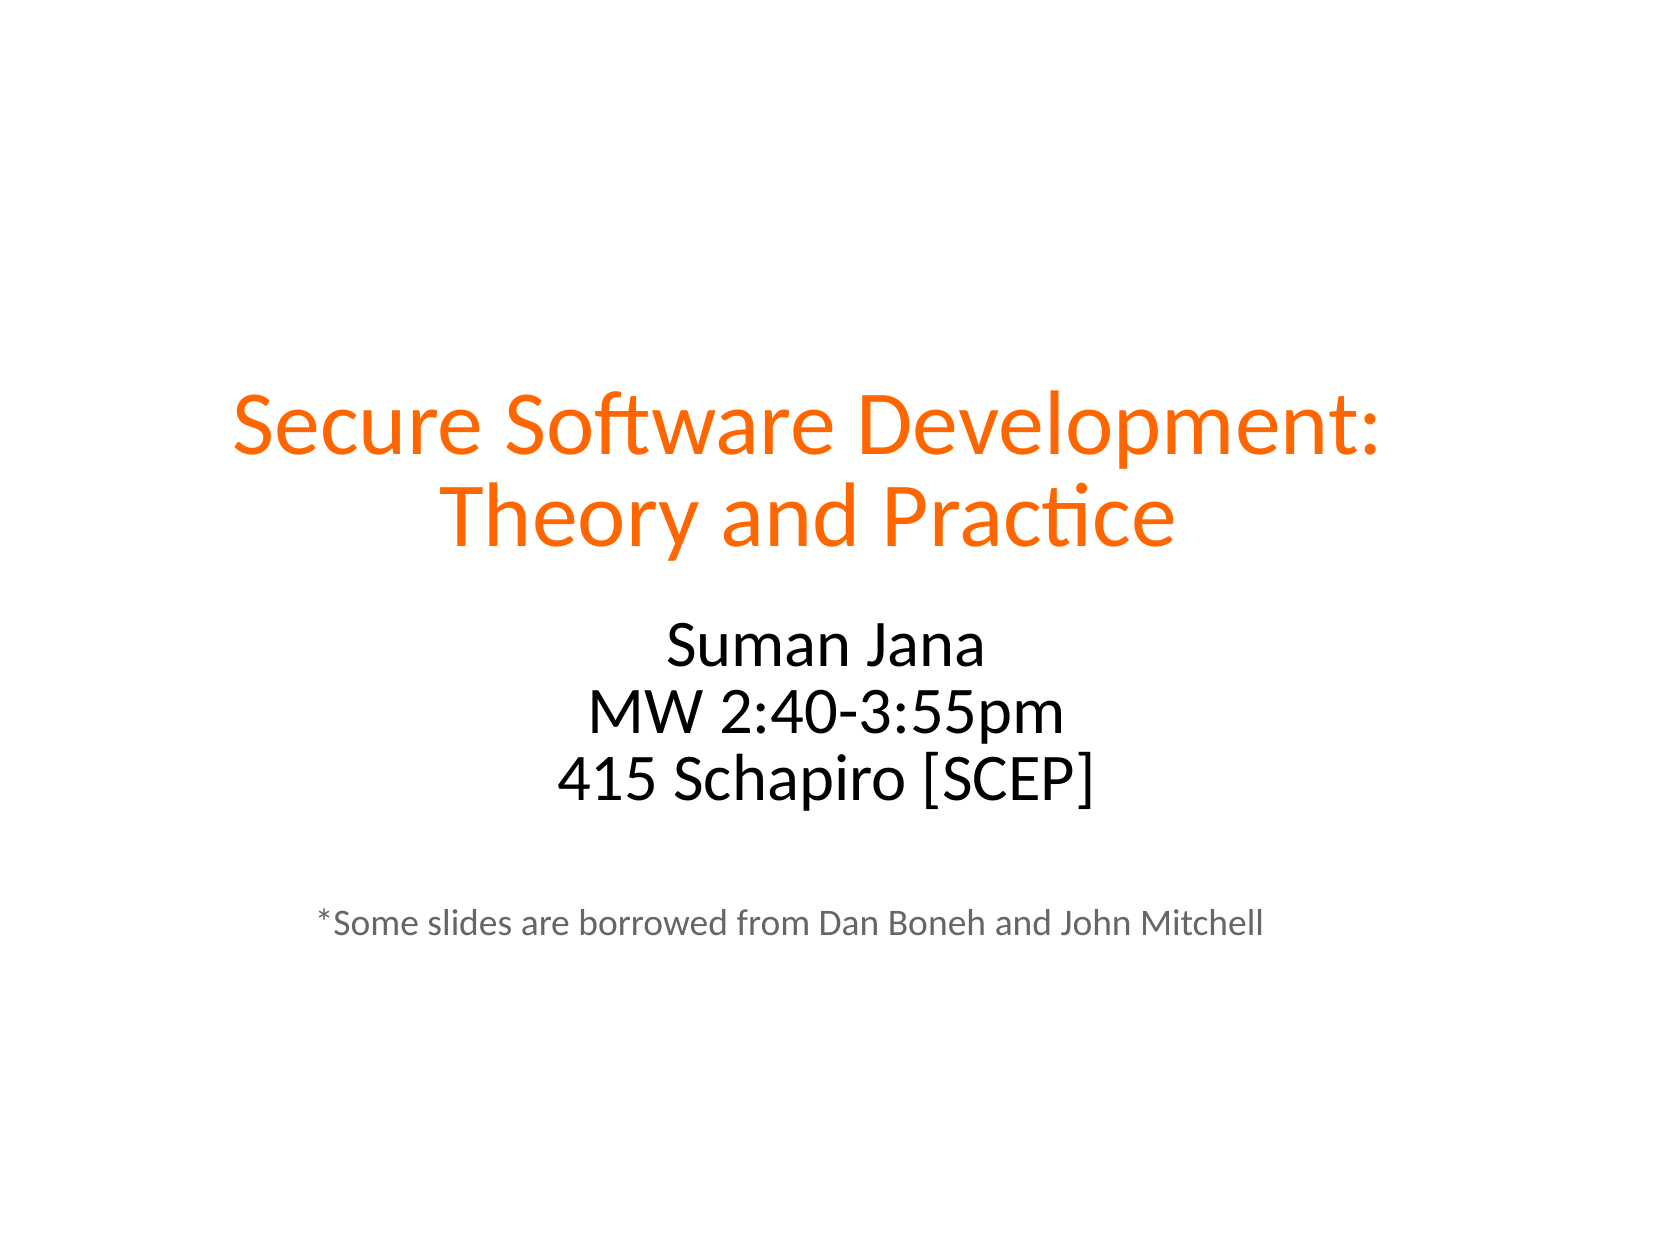

Suman Jana
MW 2:40-3:55pm
415 Schapiro [SCEP]
# Secure Software Development: Theory and Practice
*Some slides are borrowed from Dan Boneh and John Mitchell